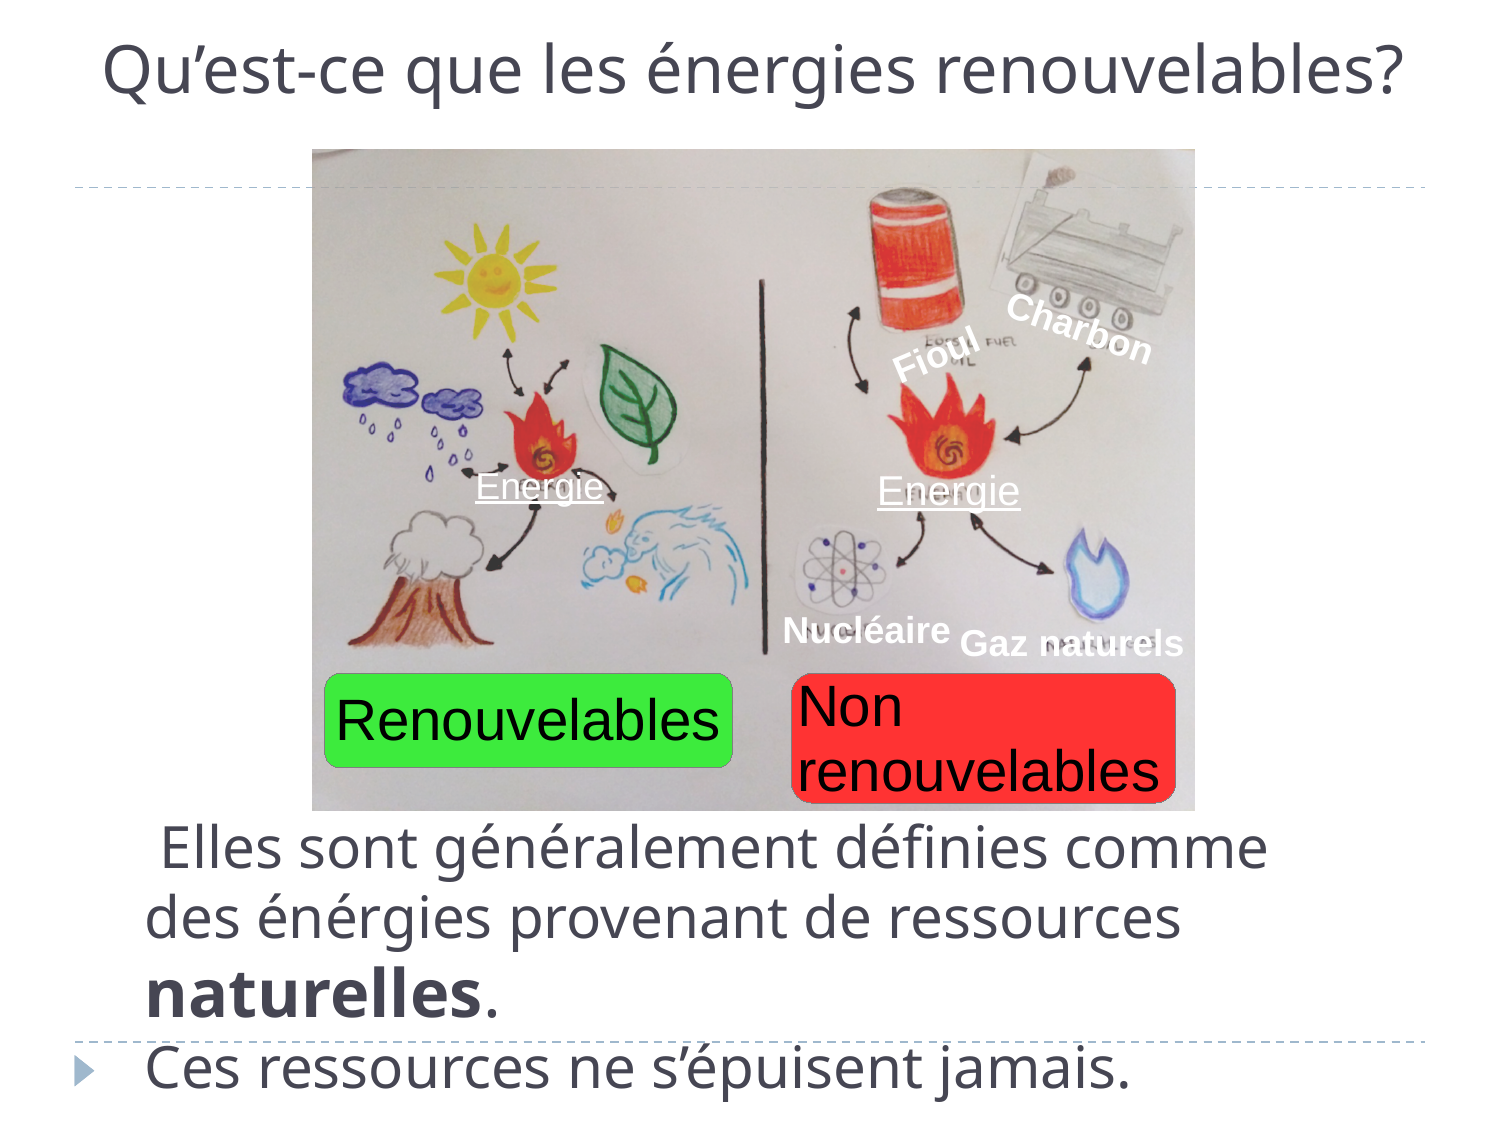

# Qu’est-ce que les énergies renouvelables?
Charbon
Fioul
Energie
Energie
Nucléaire
Gaz naturels
Non
renouvelables
Renouvelables
 Elles sont généralement définies comme des énérgies provenant de ressources naturelles.
Ces ressources ne s’épuisent jamais.